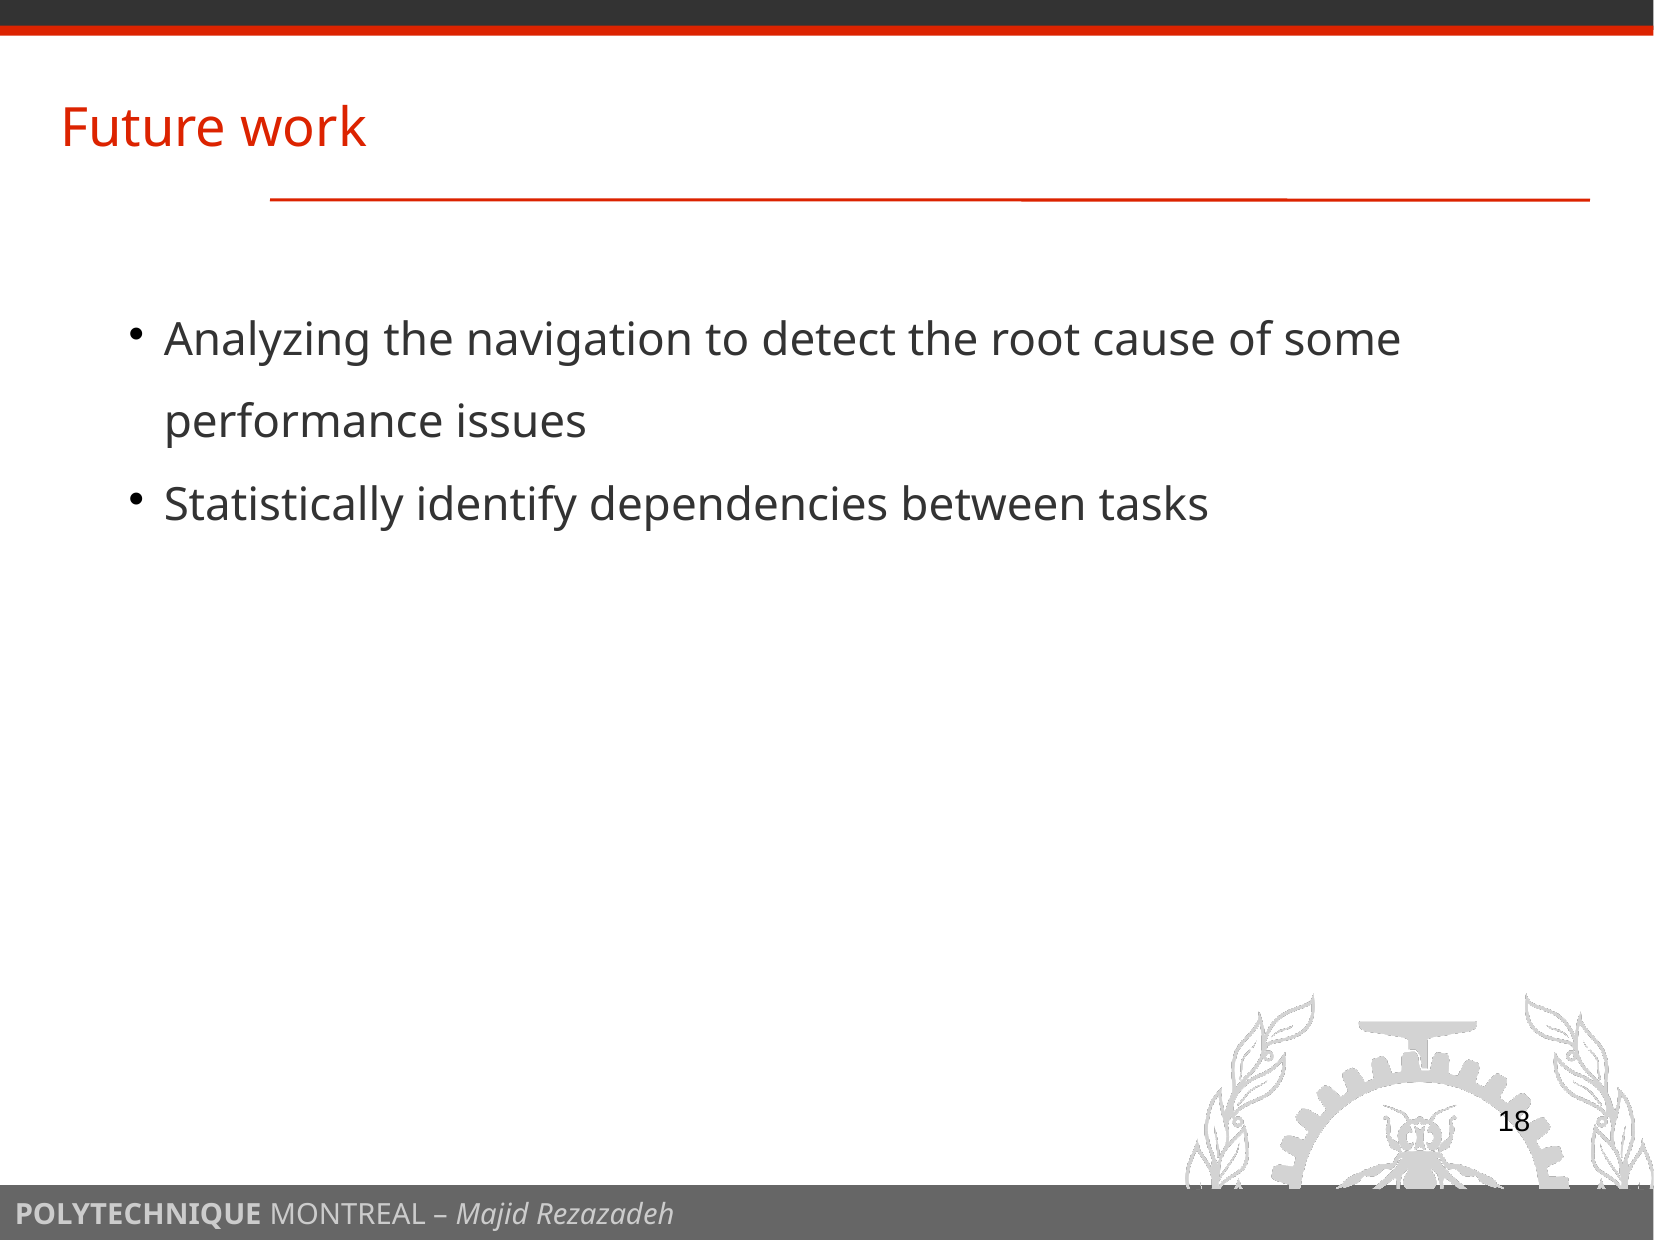

Future work
Analyzing the navigation to detect the root cause of some performance issues
Statistically identify dependencies between tasks
18
POLYTECHNIQUE MONTREAL – Majid Rezazadeh